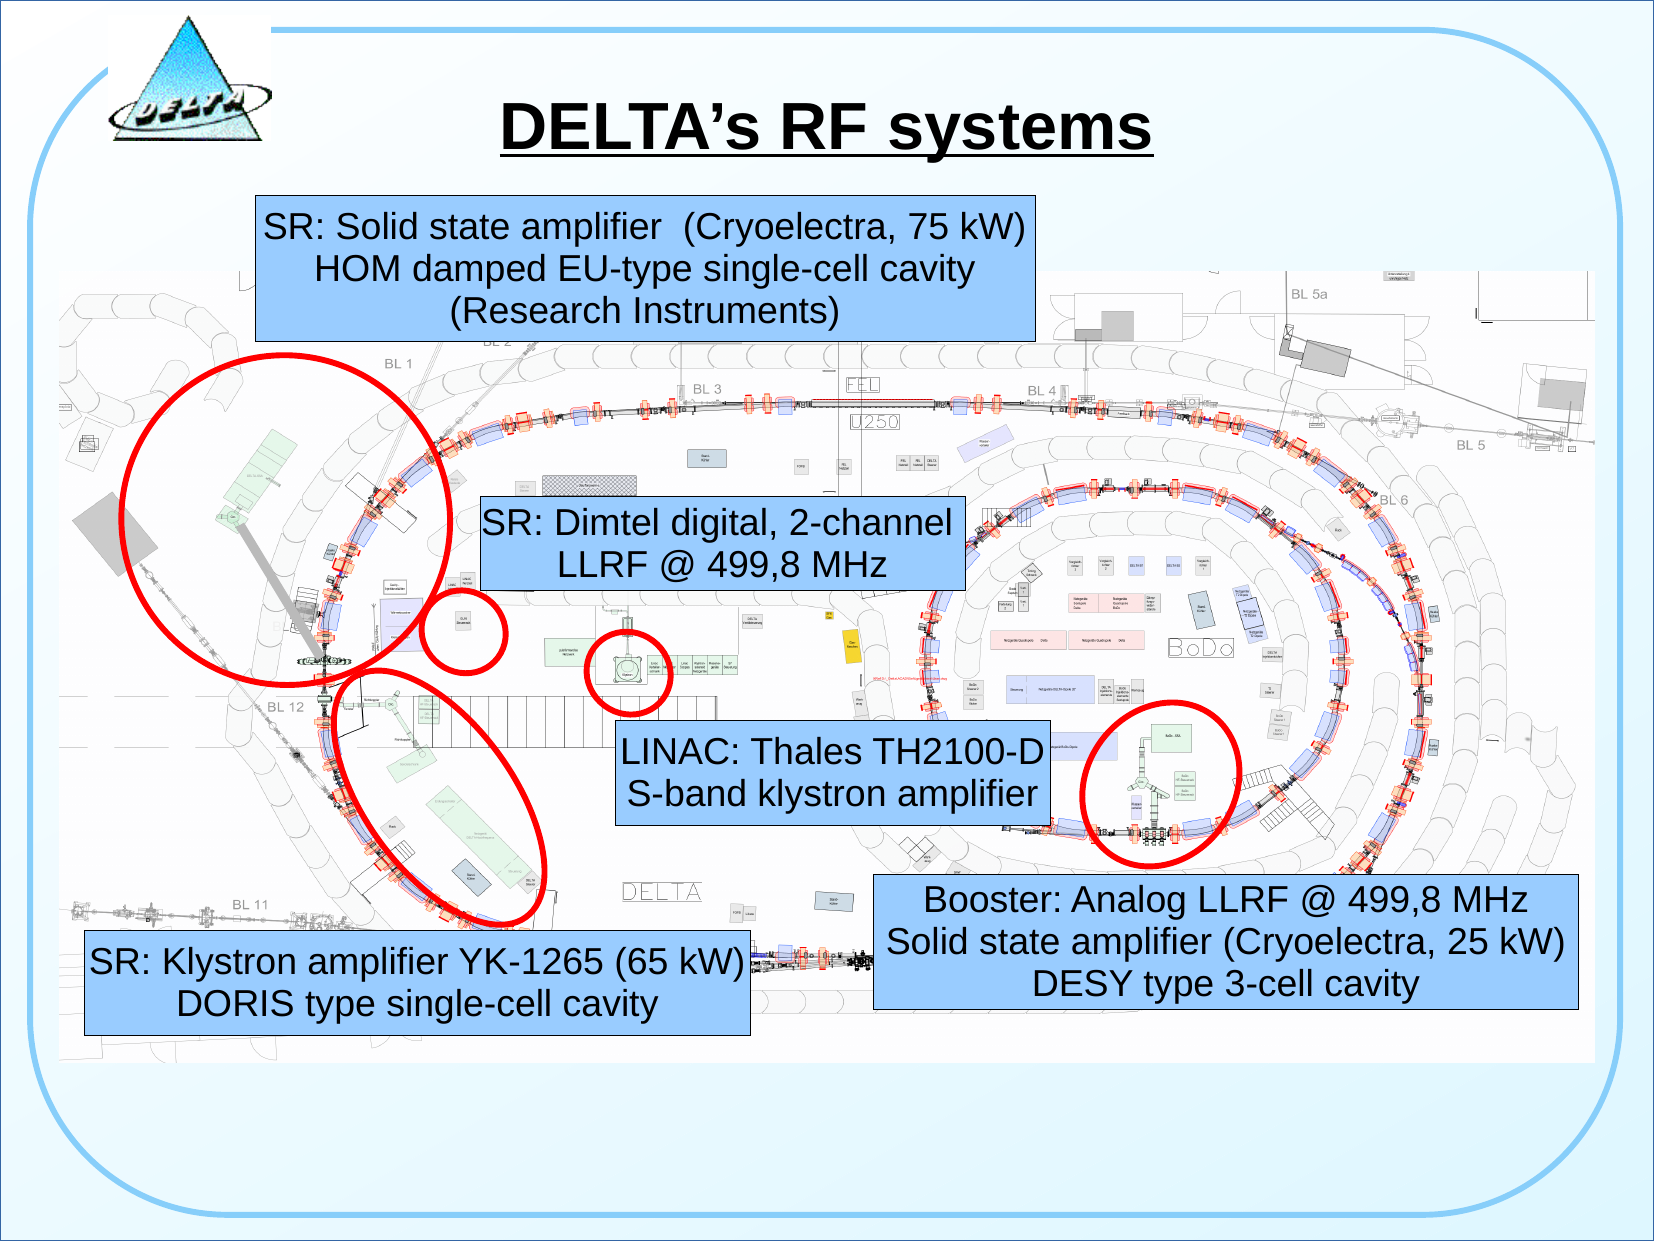

DELTA’s RF systems
SR: Solid state amplifier (Cryoelectra, 75 kW)
HOM damped EU-type single-cell cavity
(Research Instruments)
SR: Dimtel digital, 2-channel
LLRF @ 499,8 MHz
LINAC: Thales TH2100-D
S-band klystron amplifier
Booster: Analog LLRF @ 499,8 MHz
Solid state amplifier (Cryoelectra, 25 kW)
DESY type 3-cell cavity
SR: Klystron amplifier YK-1265 (65 kW)
DORIS type single-cell cavity